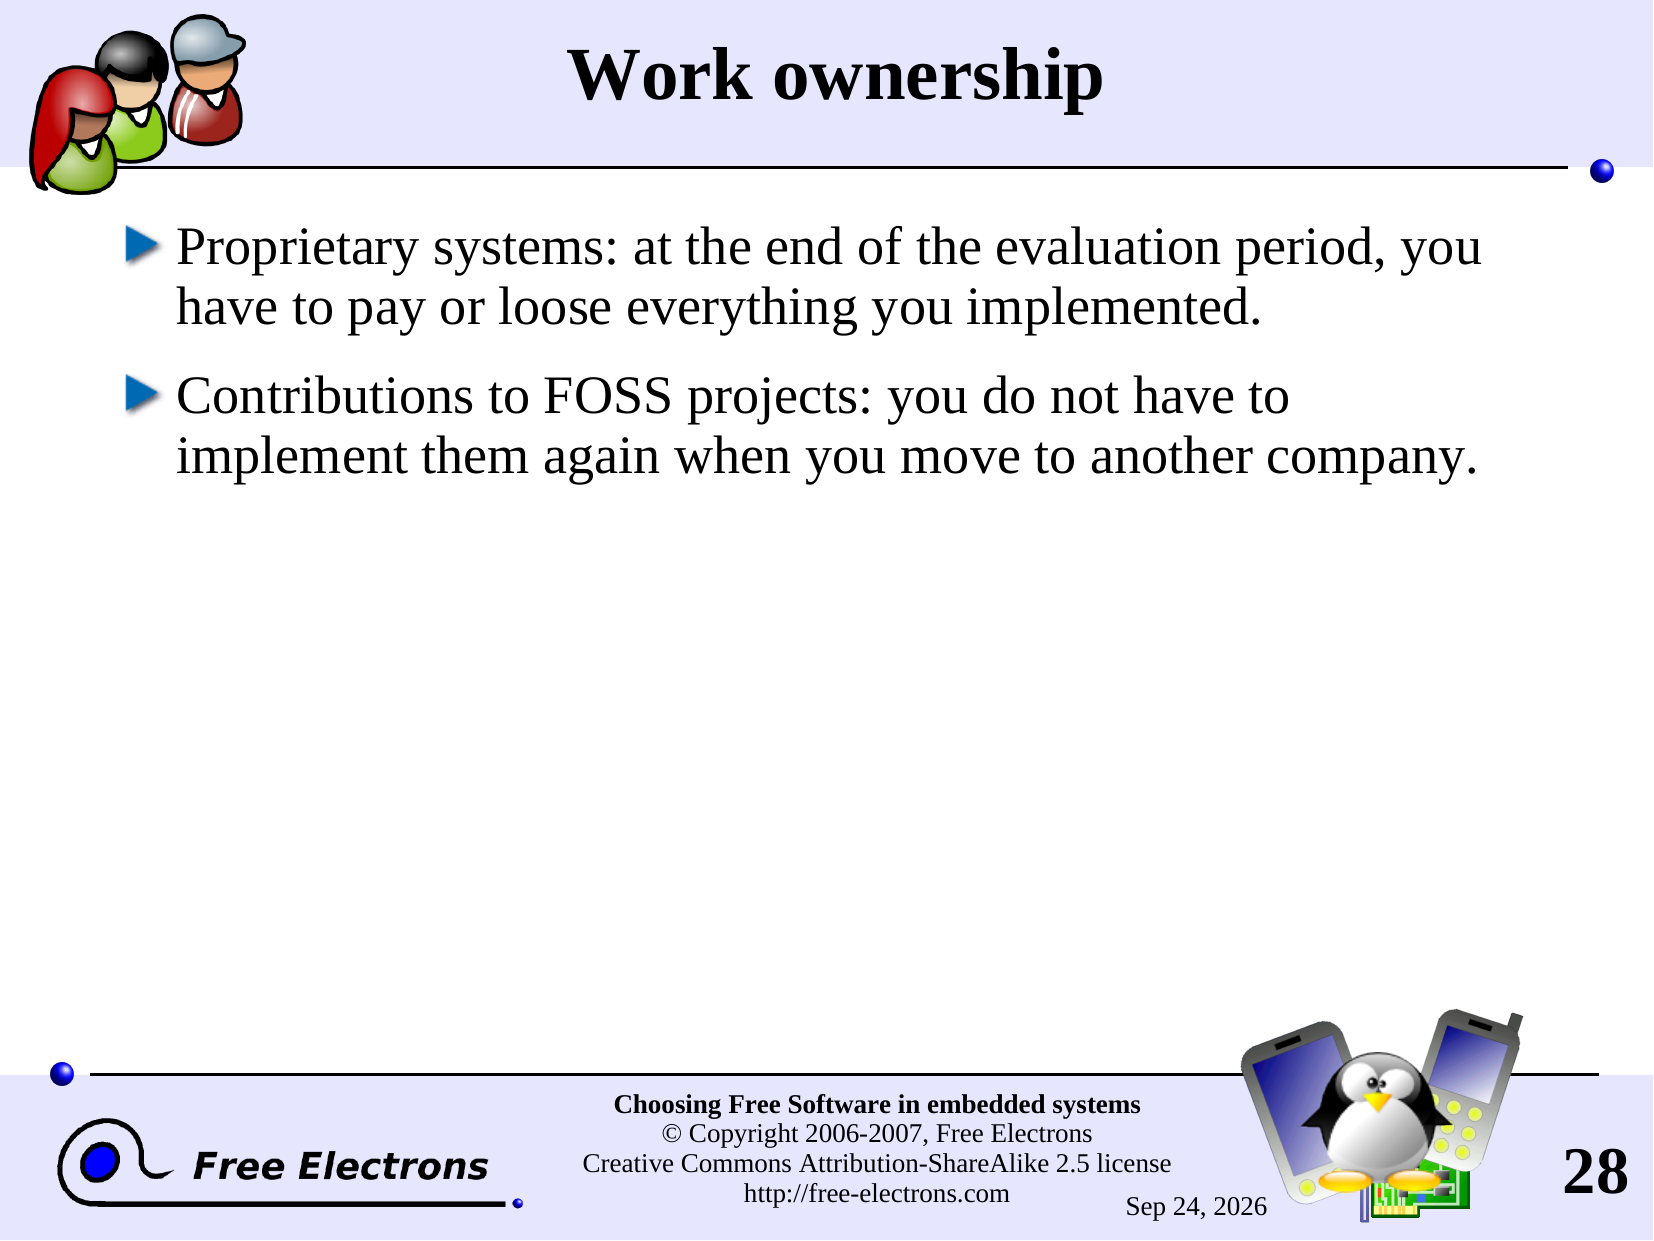

# Work ownership
Proprietary systems: at the end of the evaluation period, you have to pay or loose everything you implemented.
Contributions to FOSS projects: you do not have to implement them again when you move to another company.